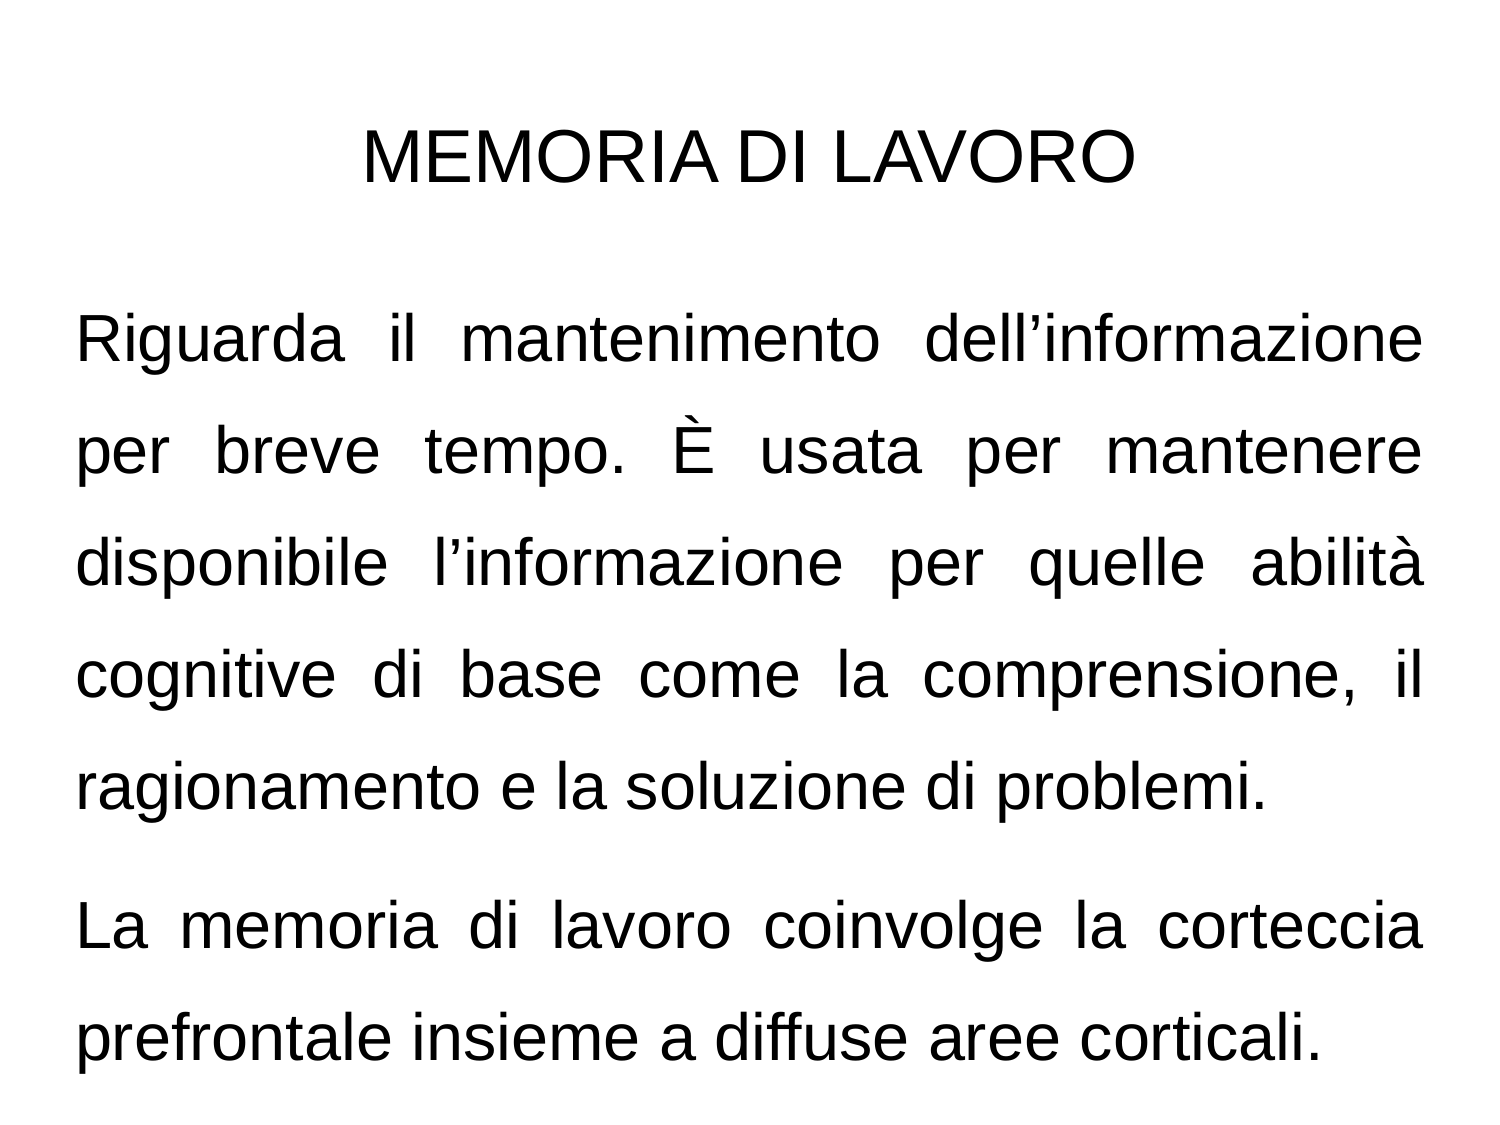

MEMORIA DI LAVORO
# Riguarda il mantenimento dell’informazione per breve tempo. È usata per mantenere disponibile l’informazione per quelle abilità cognitive di base come la comprensione, il ragionamento e la soluzione di problemi.
La memoria di lavoro coinvolge la corteccia prefrontale insieme a diffuse aree corticali.